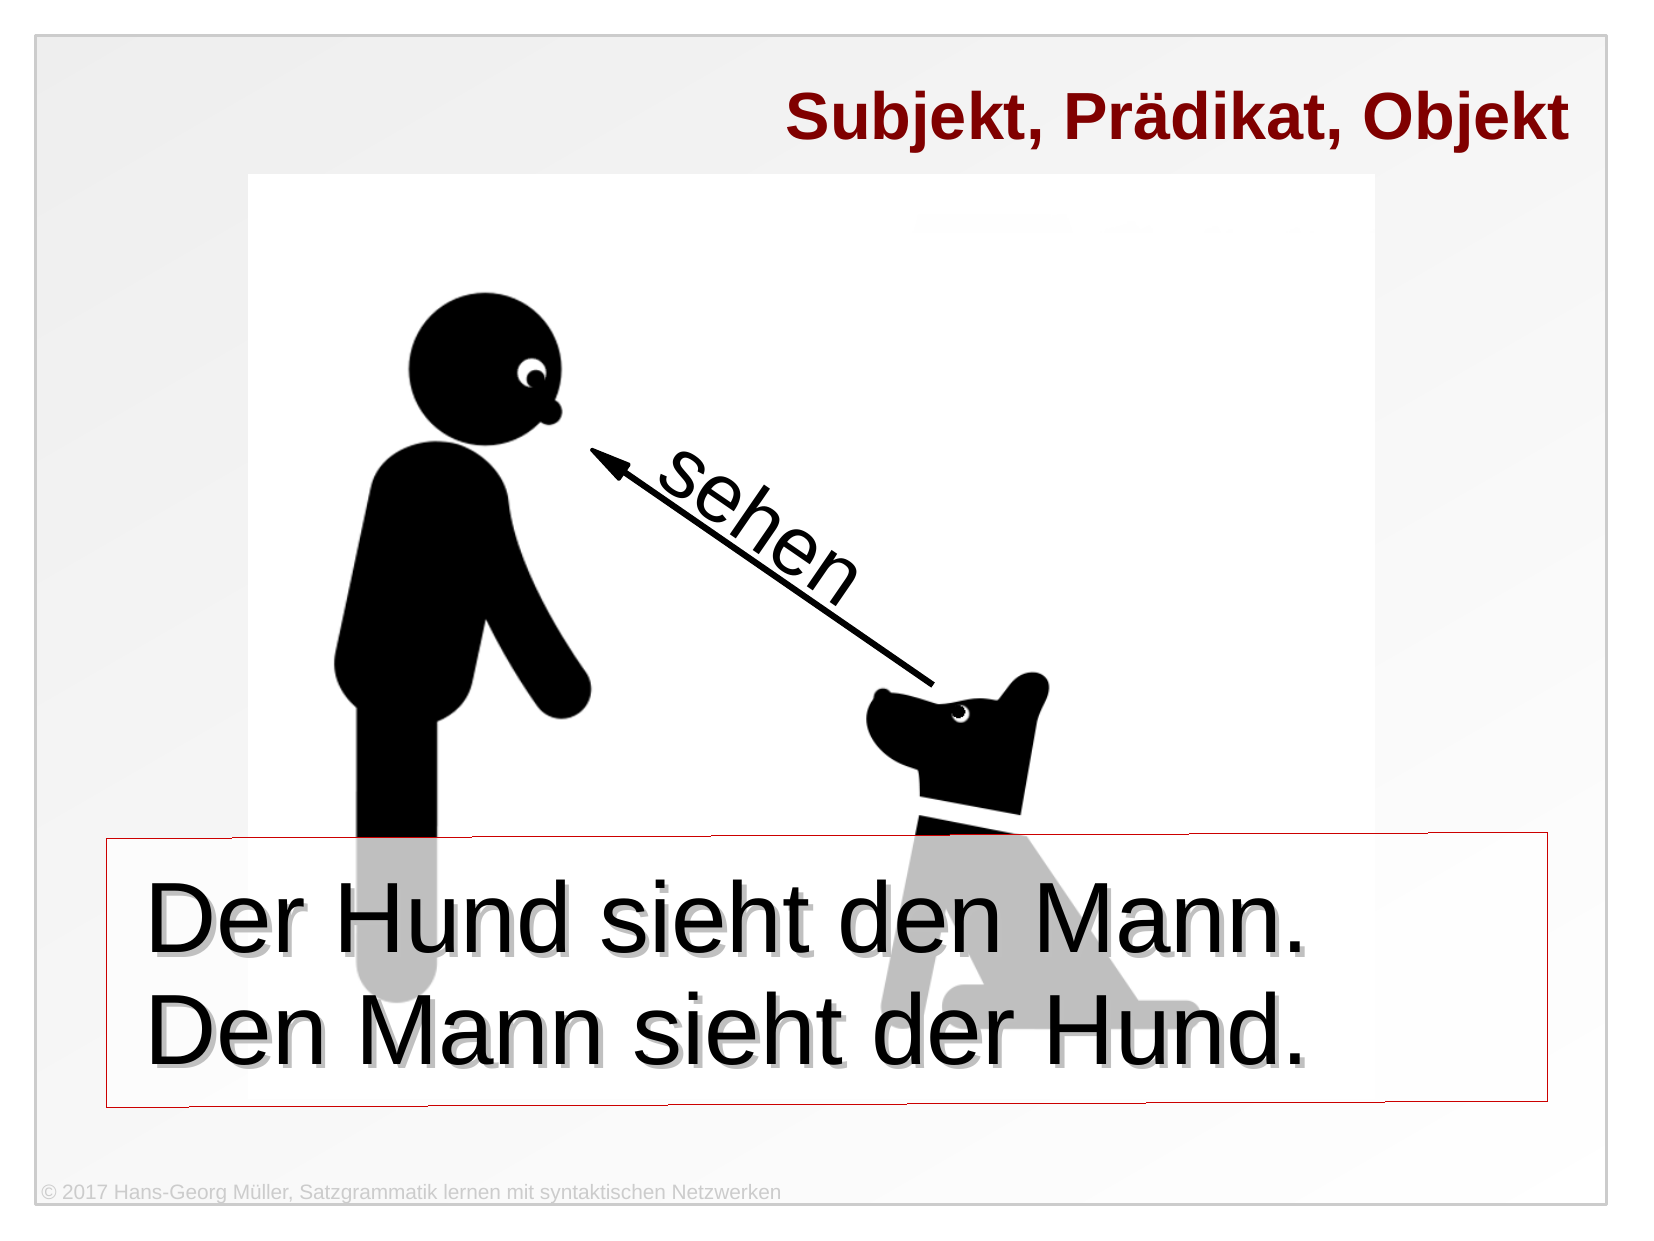

# Subjekt, Prädikat, Objekt
sehen
Der Hund sieht den Mann.
Den Mann sieht der Hund.